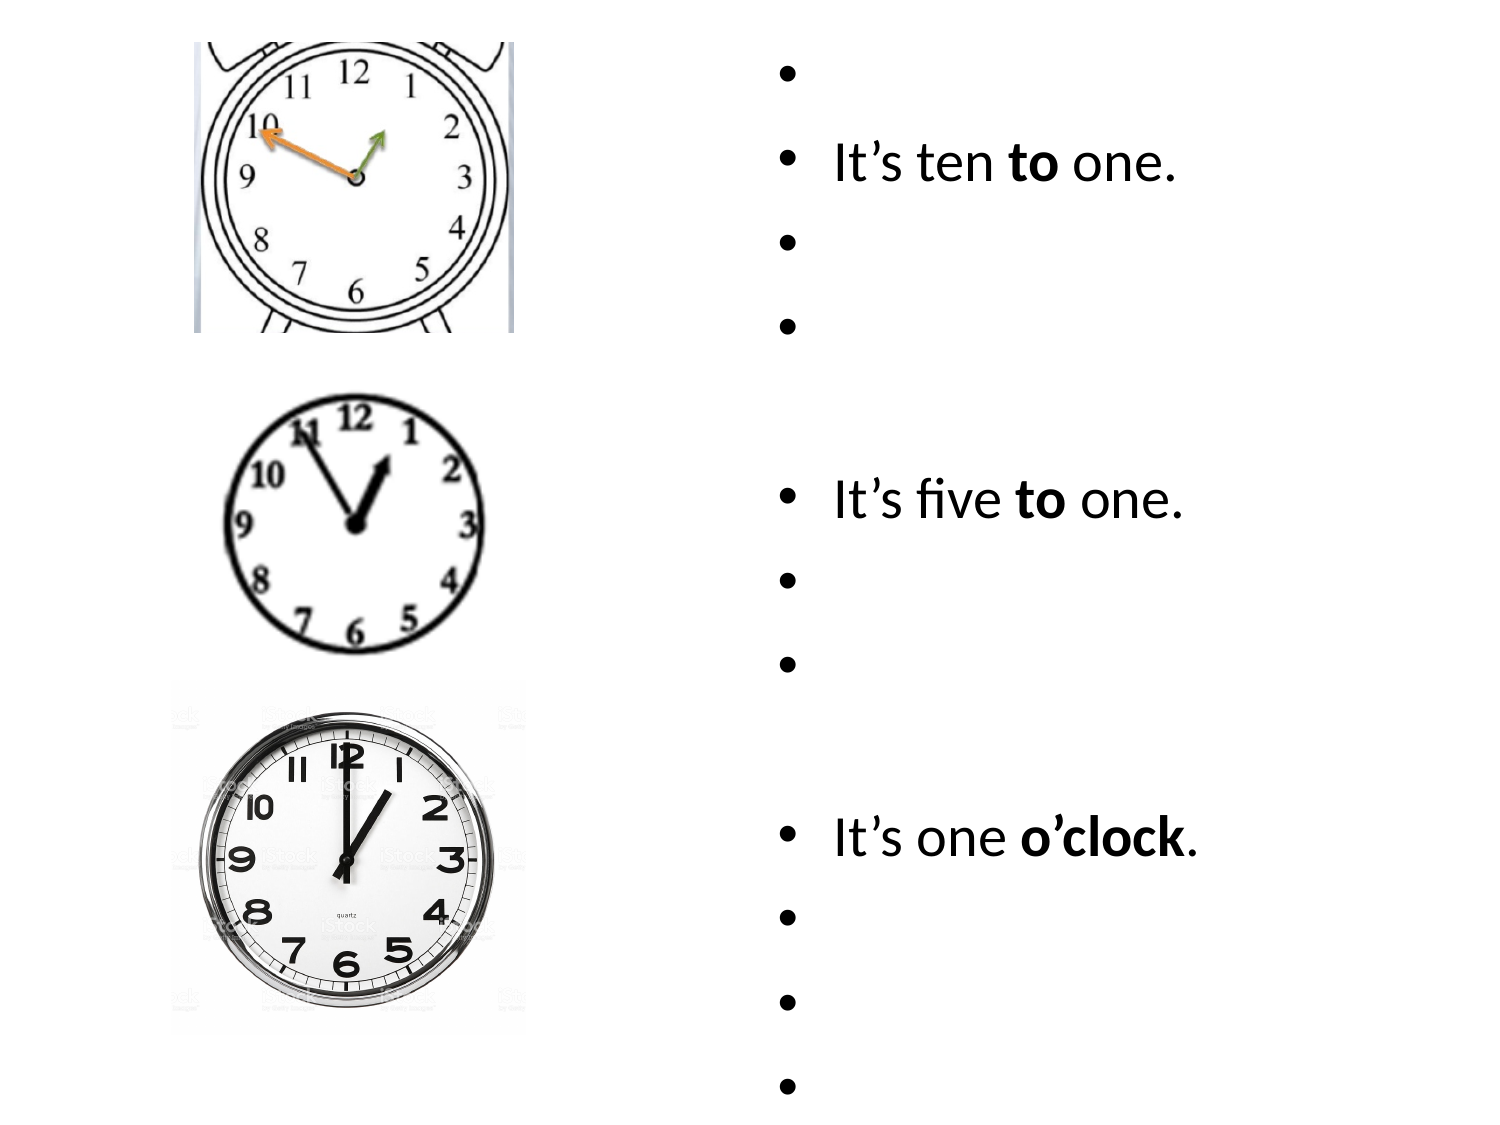

# It’s ten to one.
It’s five to one.
It’s one o’clock.